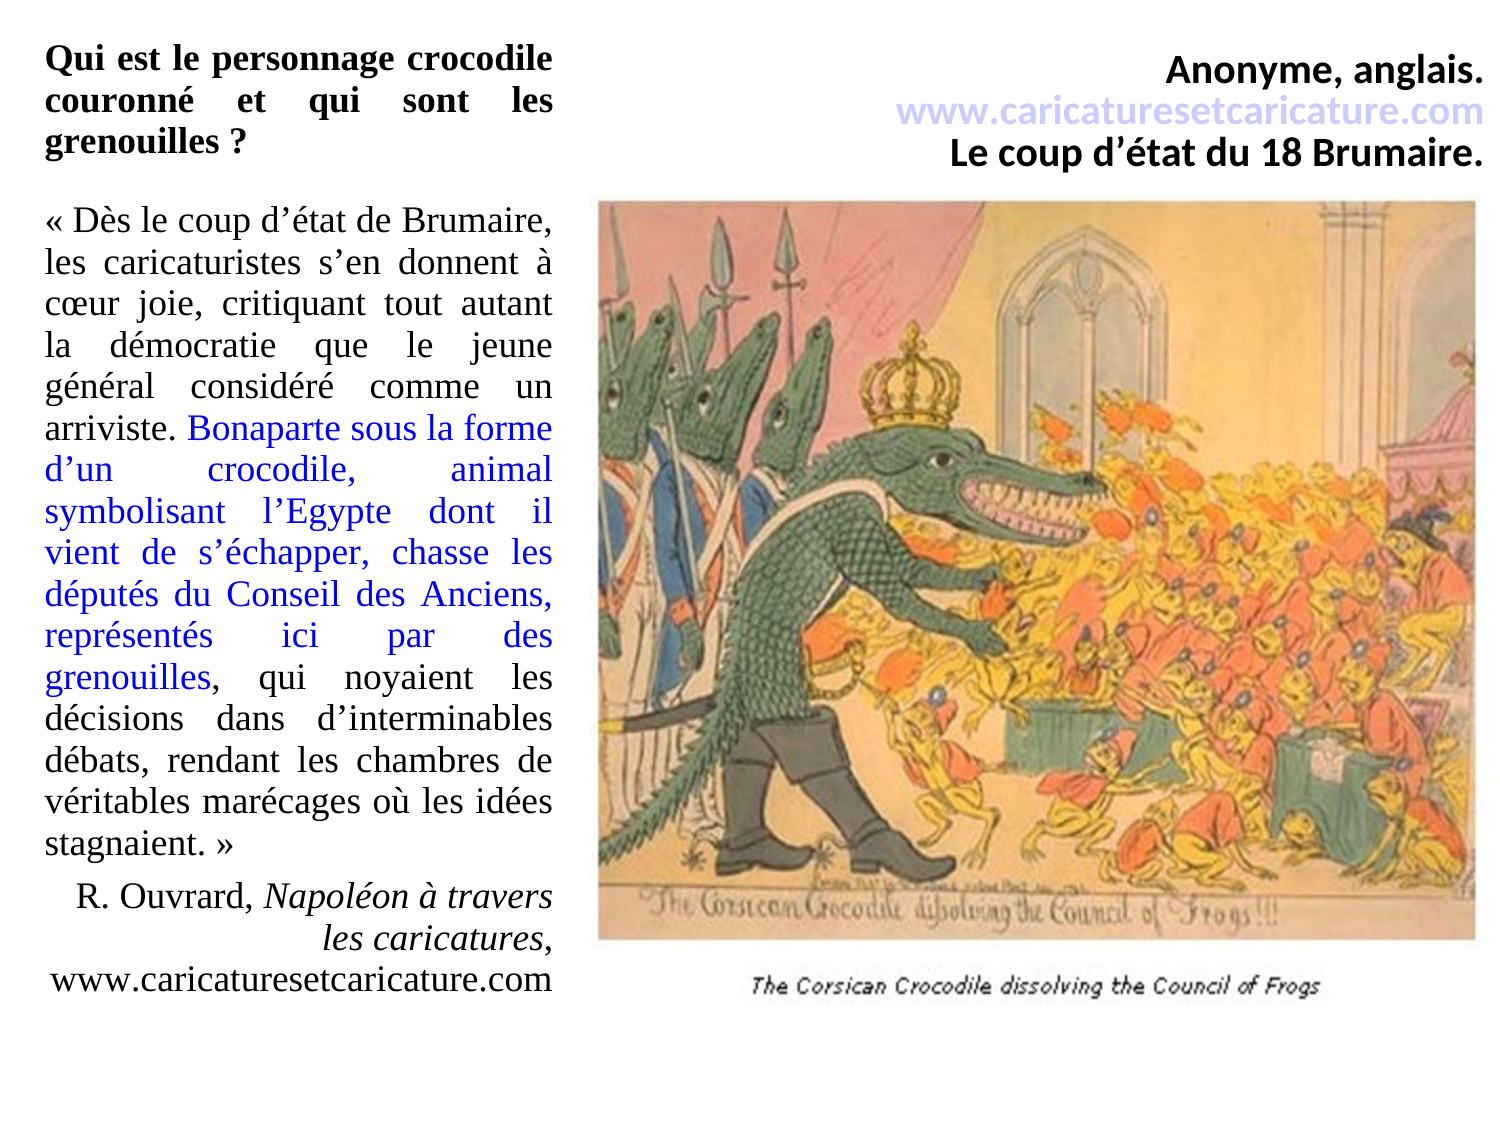

Qui est le personnage crocodile couronné et qui sont les grenouilles ?
« Dès le coup d’état de Brumaire, les caricaturistes s’en donnent à cœur joie, critiquant tout autant la démocratie que le jeune général considéré comme un arriviste. Bonaparte sous la forme d’un crocodile, animal symbolisant l’Egypte dont il vient de s’échapper, chasse les députés du Conseil des Anciens, représentés ici par des grenouilles, qui noyaient les décisions dans d’interminables débats, rendant les chambres de véritables marécages où les idées stagnaient. »
R. Ouvrard, Napoléon à travers les caricatures, www.caricaturesetcaricature.com
Anonyme, anglais.
 www.caricaturesetcaricature.com
Le coup d’état du 18 Brumaire.